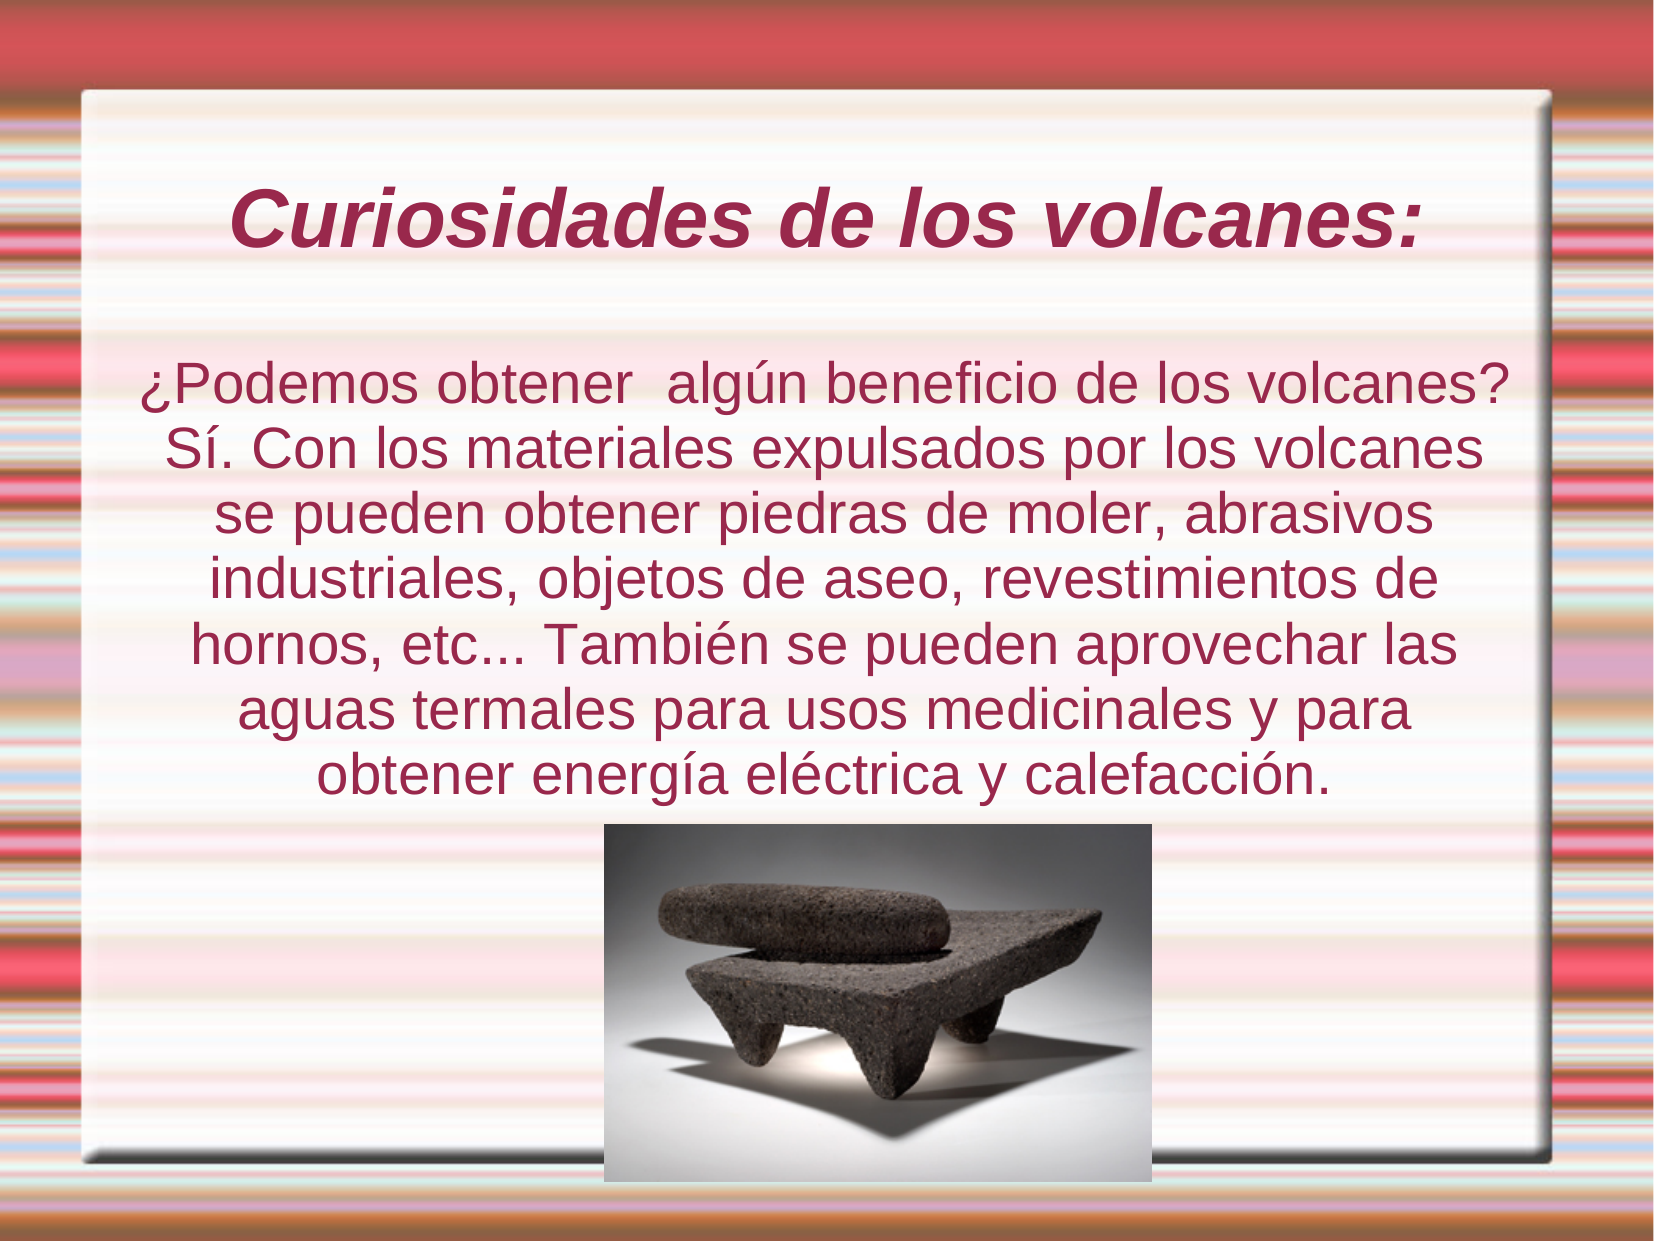

# Curiosidades de los volcanes:
¿Podemos obtener algún beneficio de los volcanes?
Sí. Con los materiales expulsados por los volcanes se pueden obtener piedras de moler, abrasivos industriales, objetos de aseo, revestimientos de hornos, etc... También se pueden aprovechar las aguas termales para usos medicinales y para obtener energía eléctrica y calefacción.